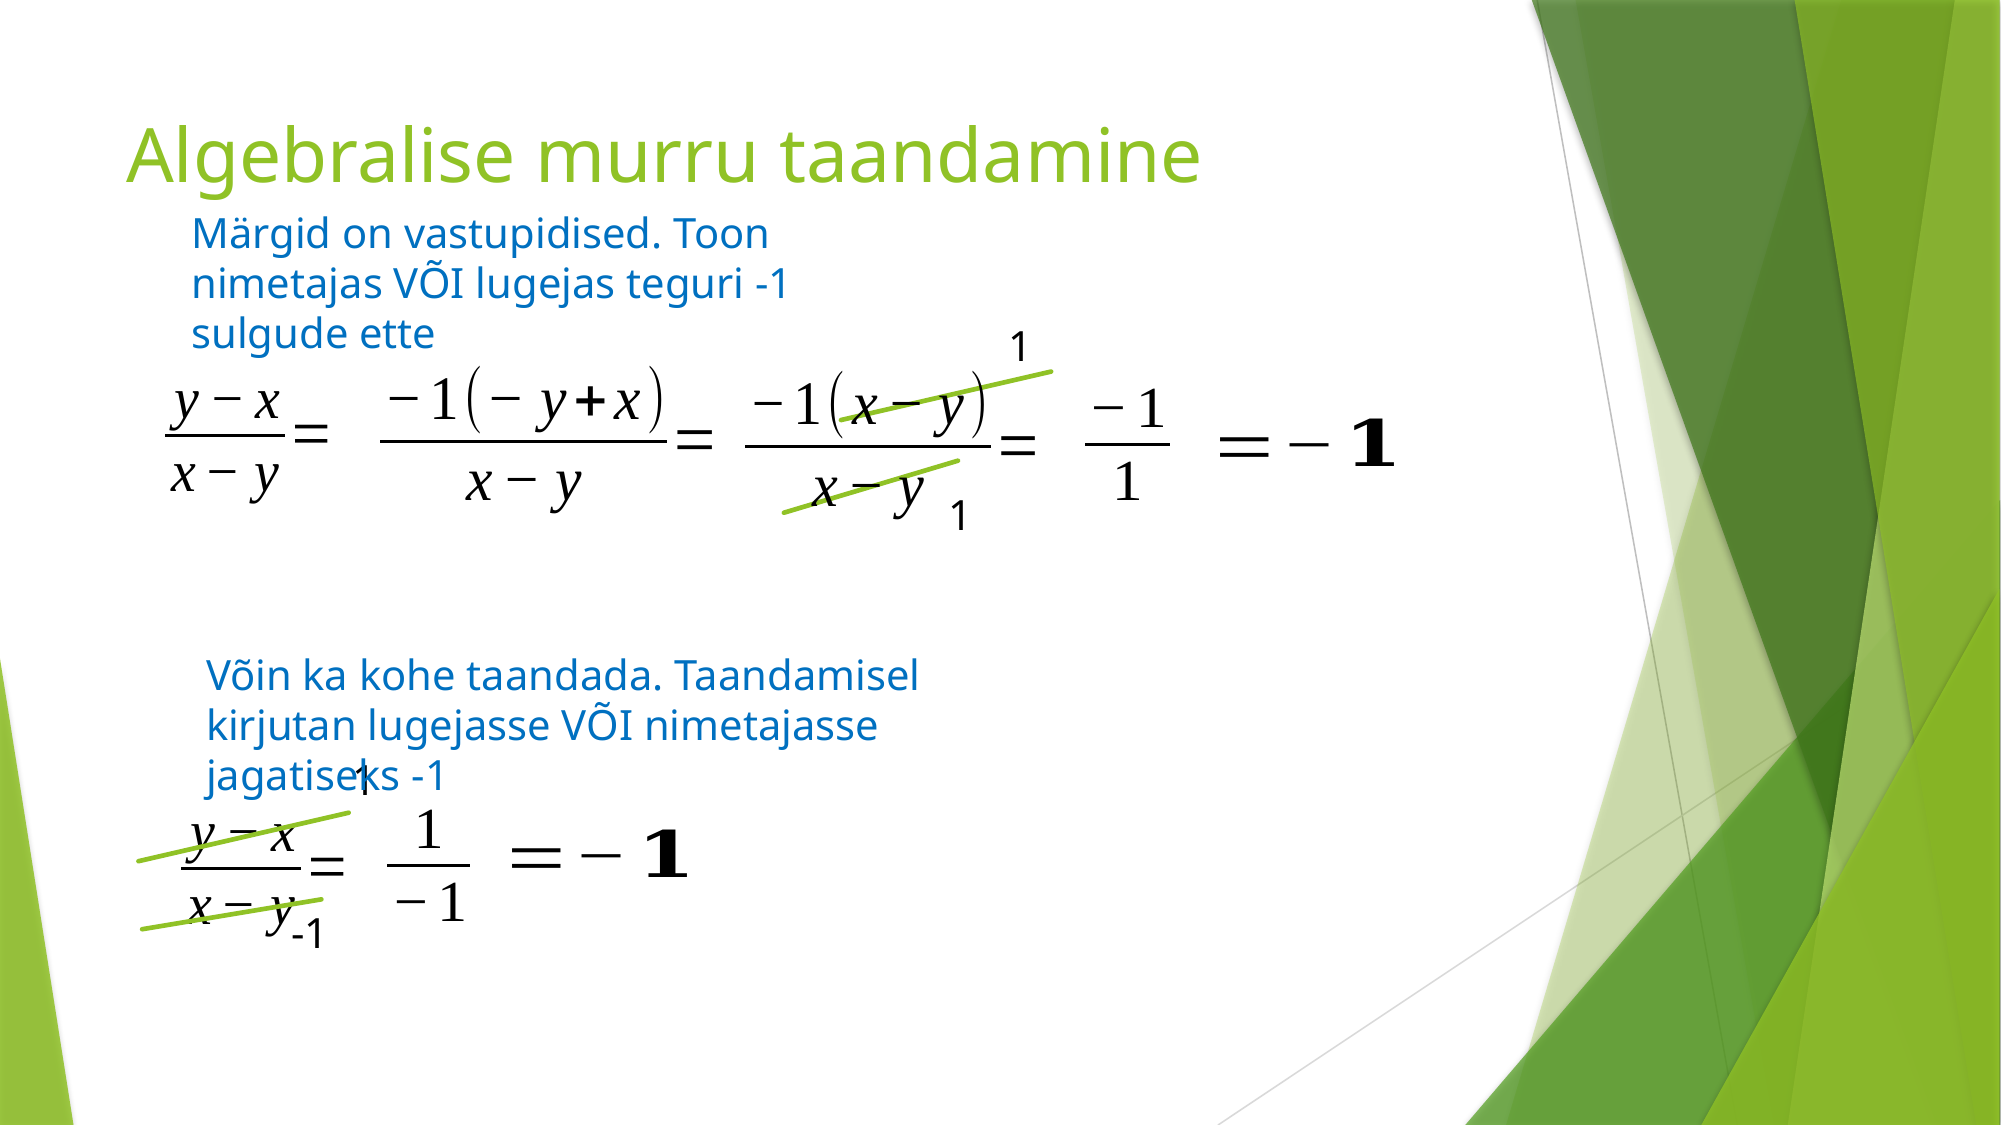

# Algebralise murru taandamine
Märgid on vastupidised. Toon nimetajas VÕI lugejas teguri -1 sulgude ette
1
1
Võin ka kohe taandada. Taandamisel kirjutan lugejasse VÕI nimetajasse jagatiseks -1
1
-1